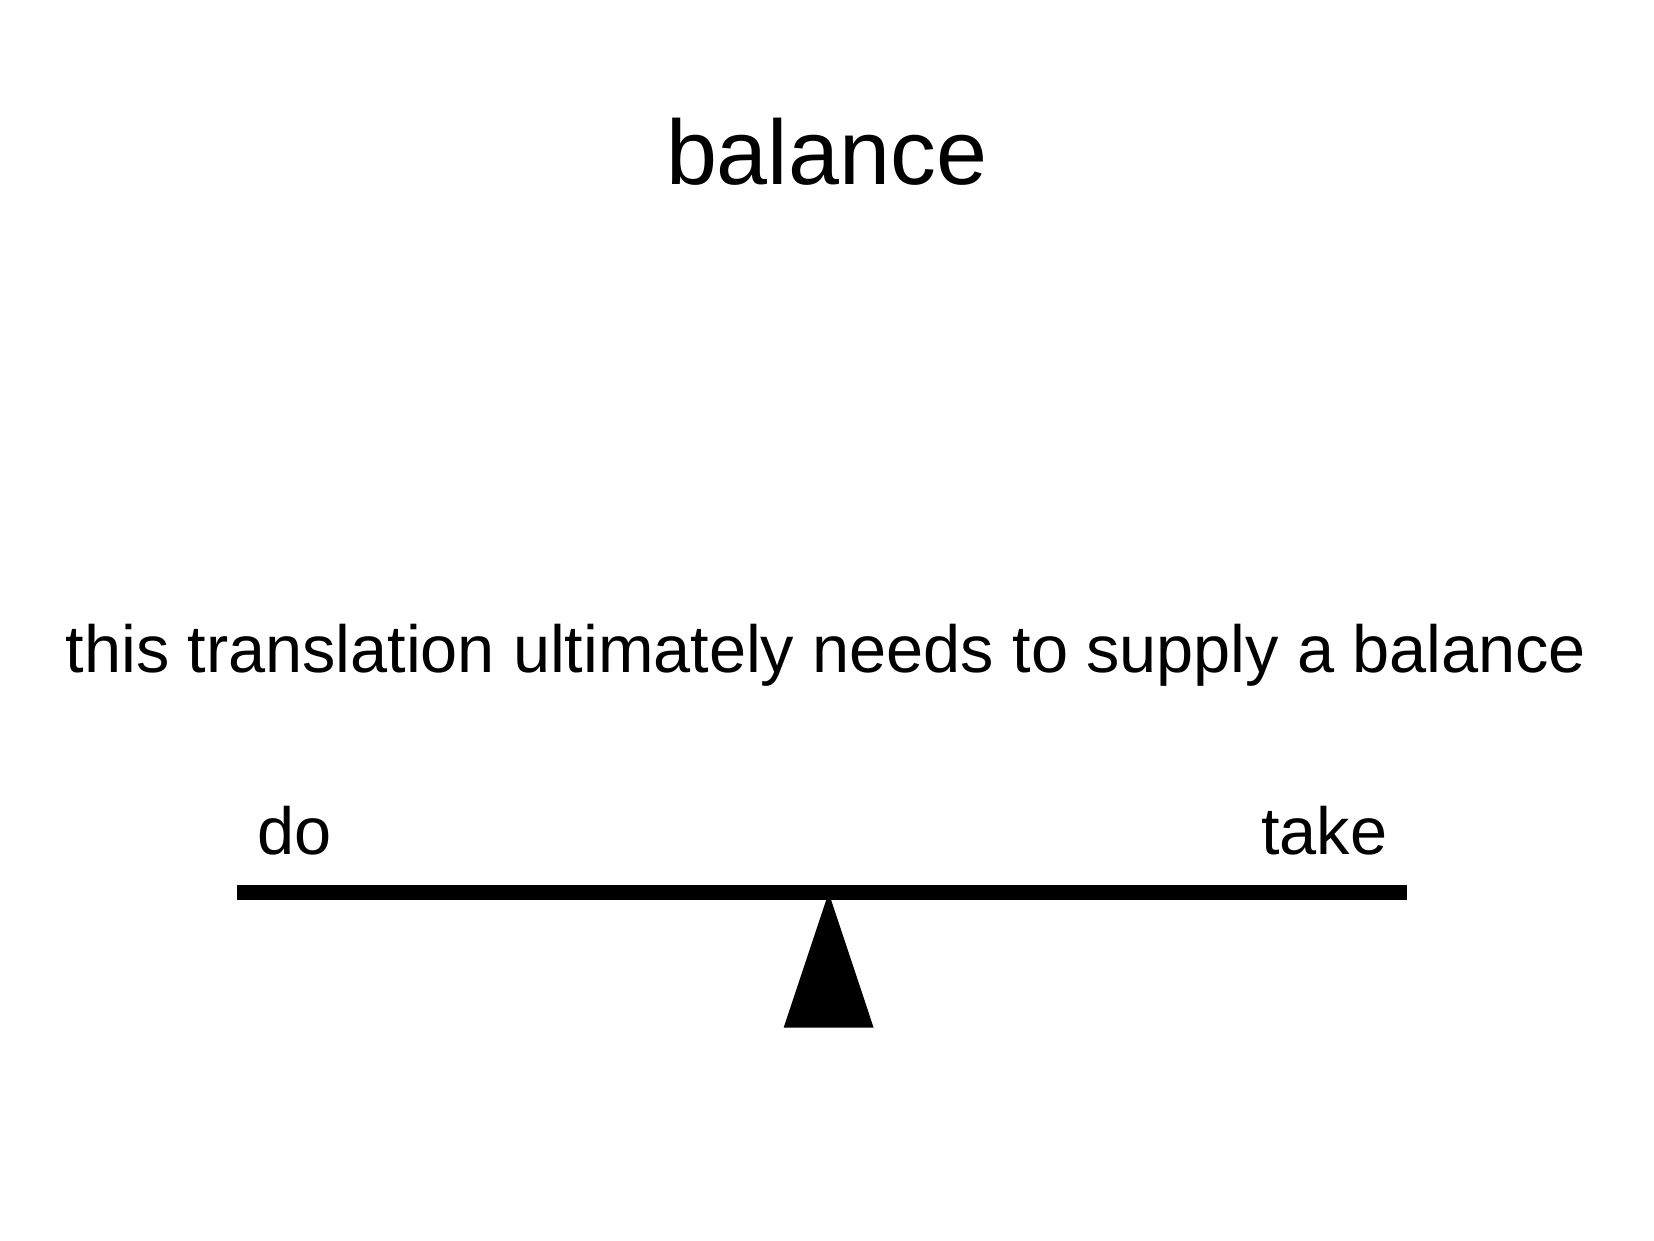

# balance
this translation ultimately needs to supply a balance
do
take